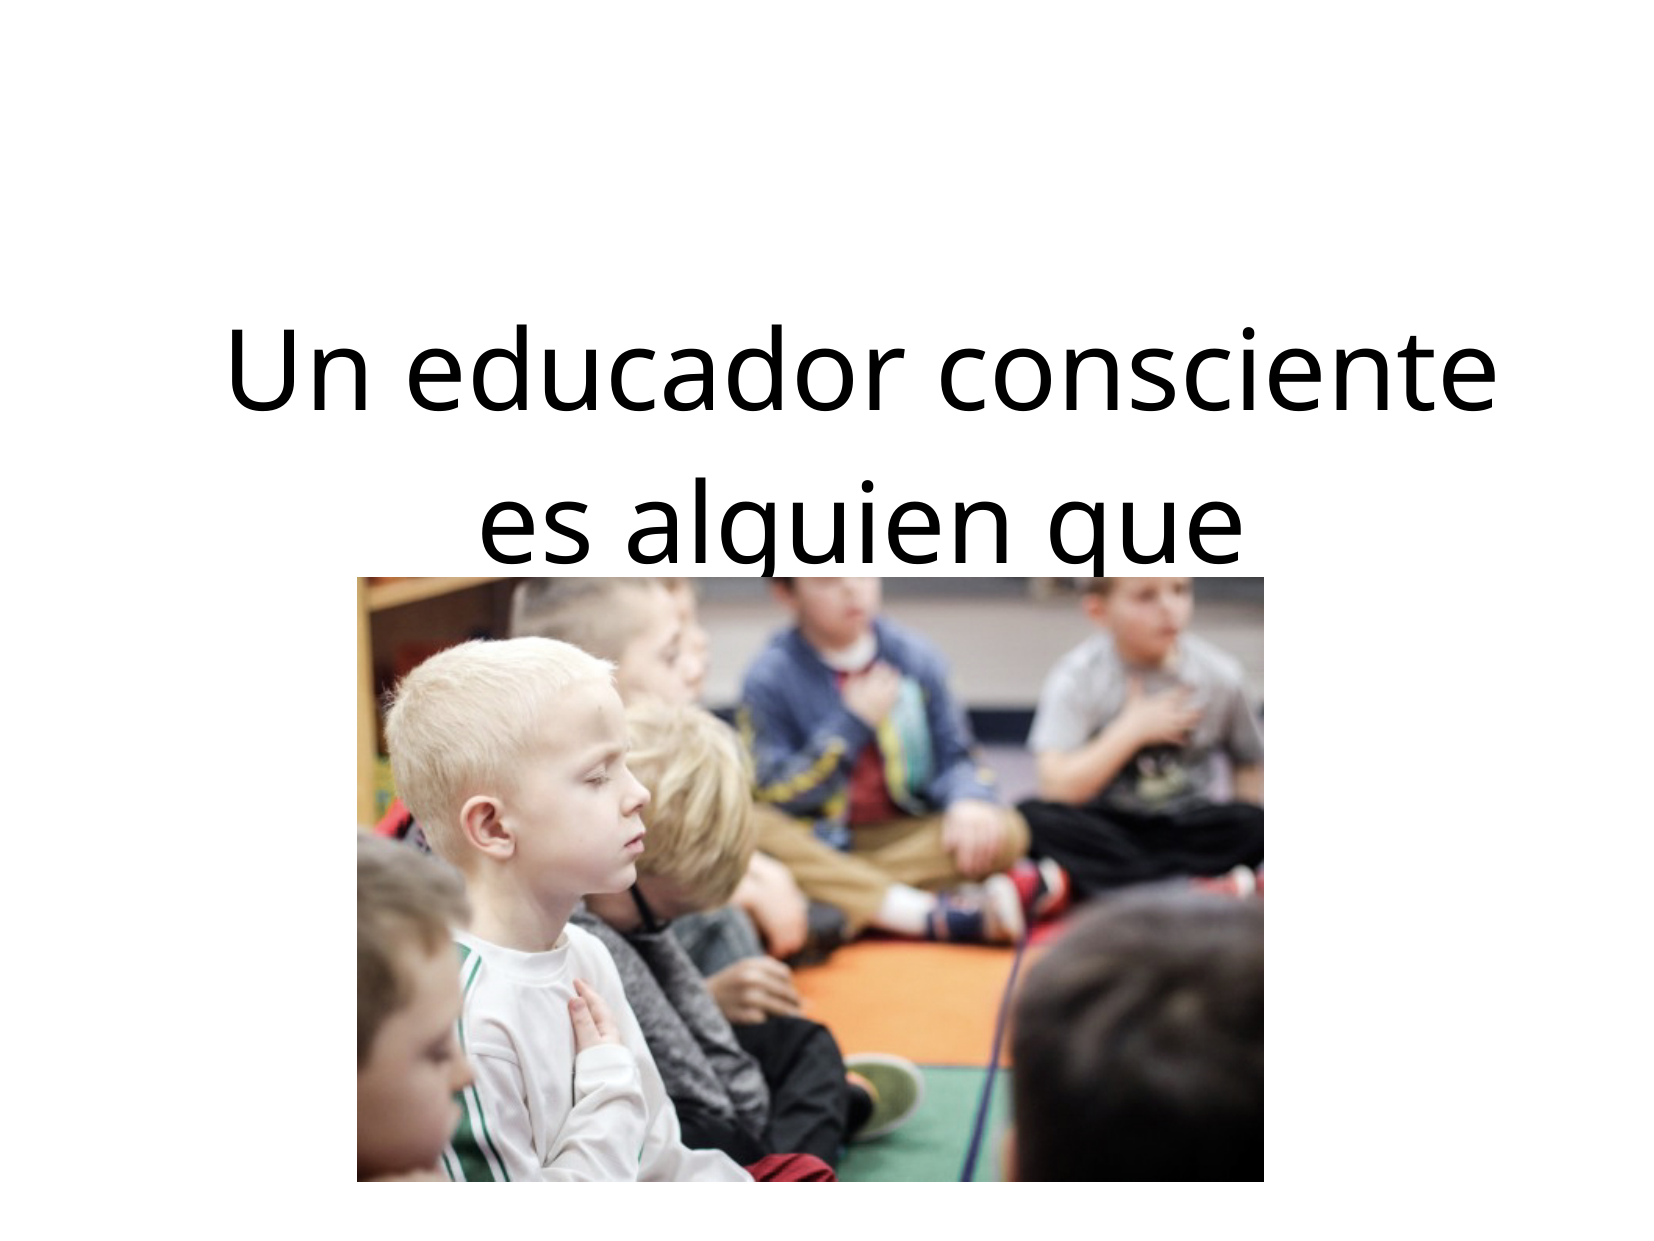

#
Un educador consciente es alguien que ….............................